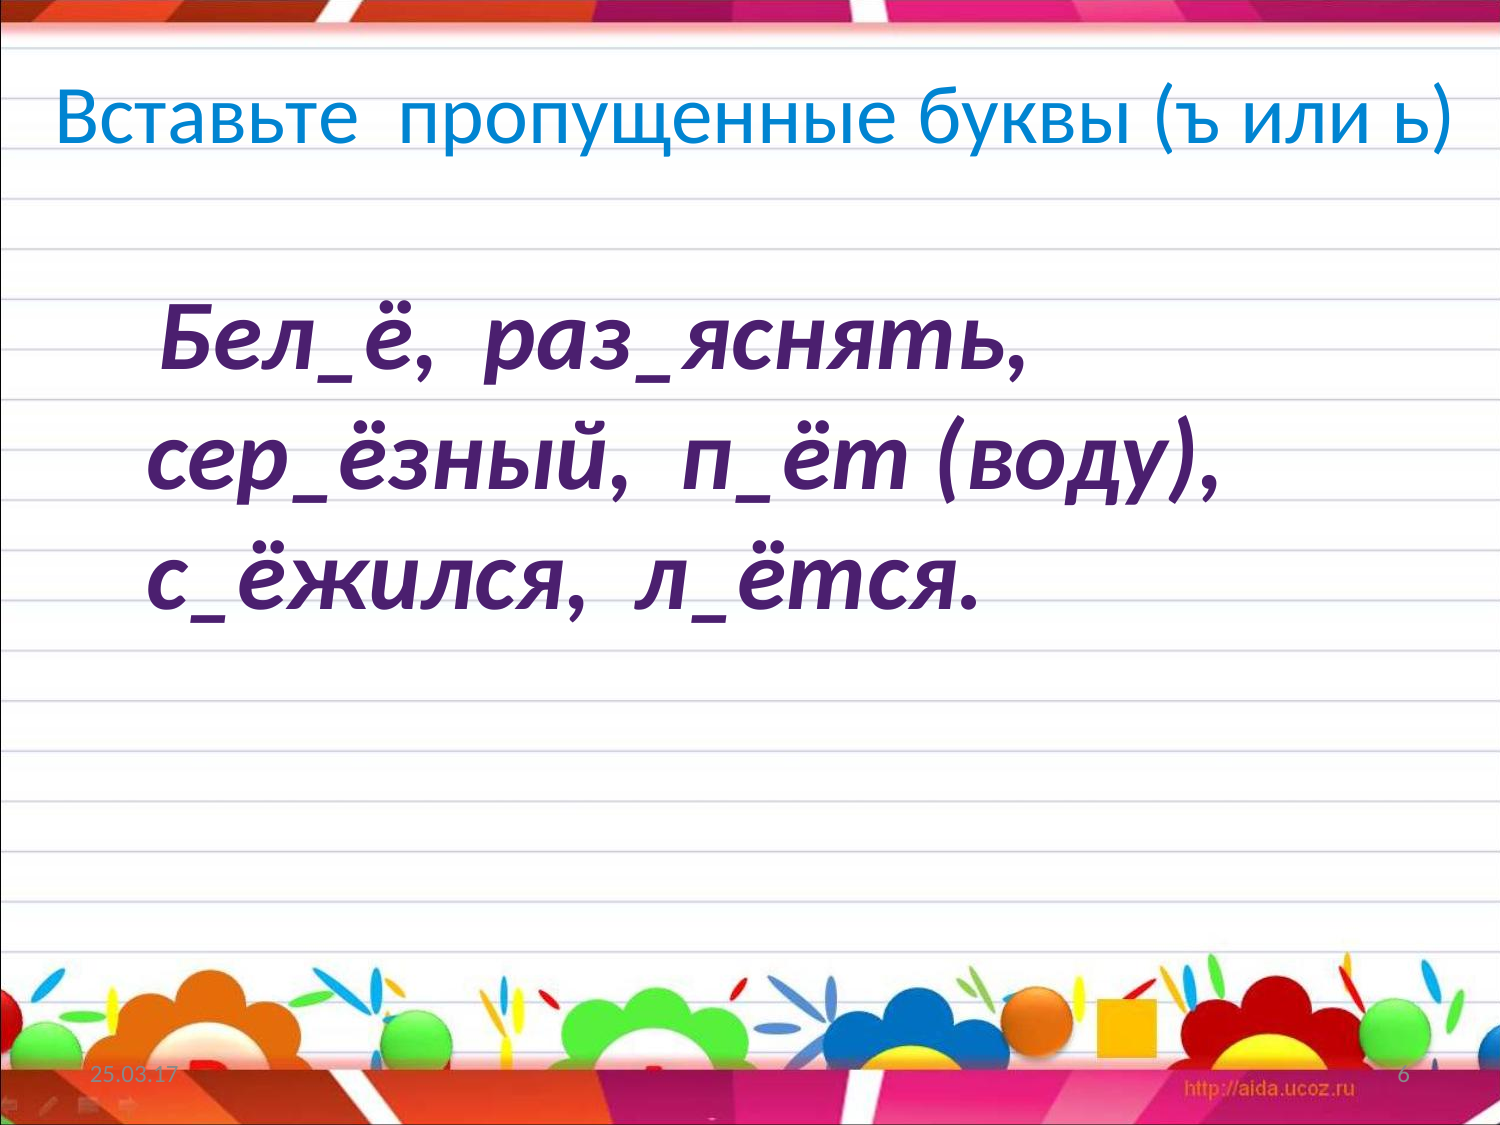

Вставьте пропущенные буквы (ъ или ь)
 Бел_ё, раз_яснять, сер_ёзный, п_ёт (воду), с_ёжился, л_ётся.
25.03.17